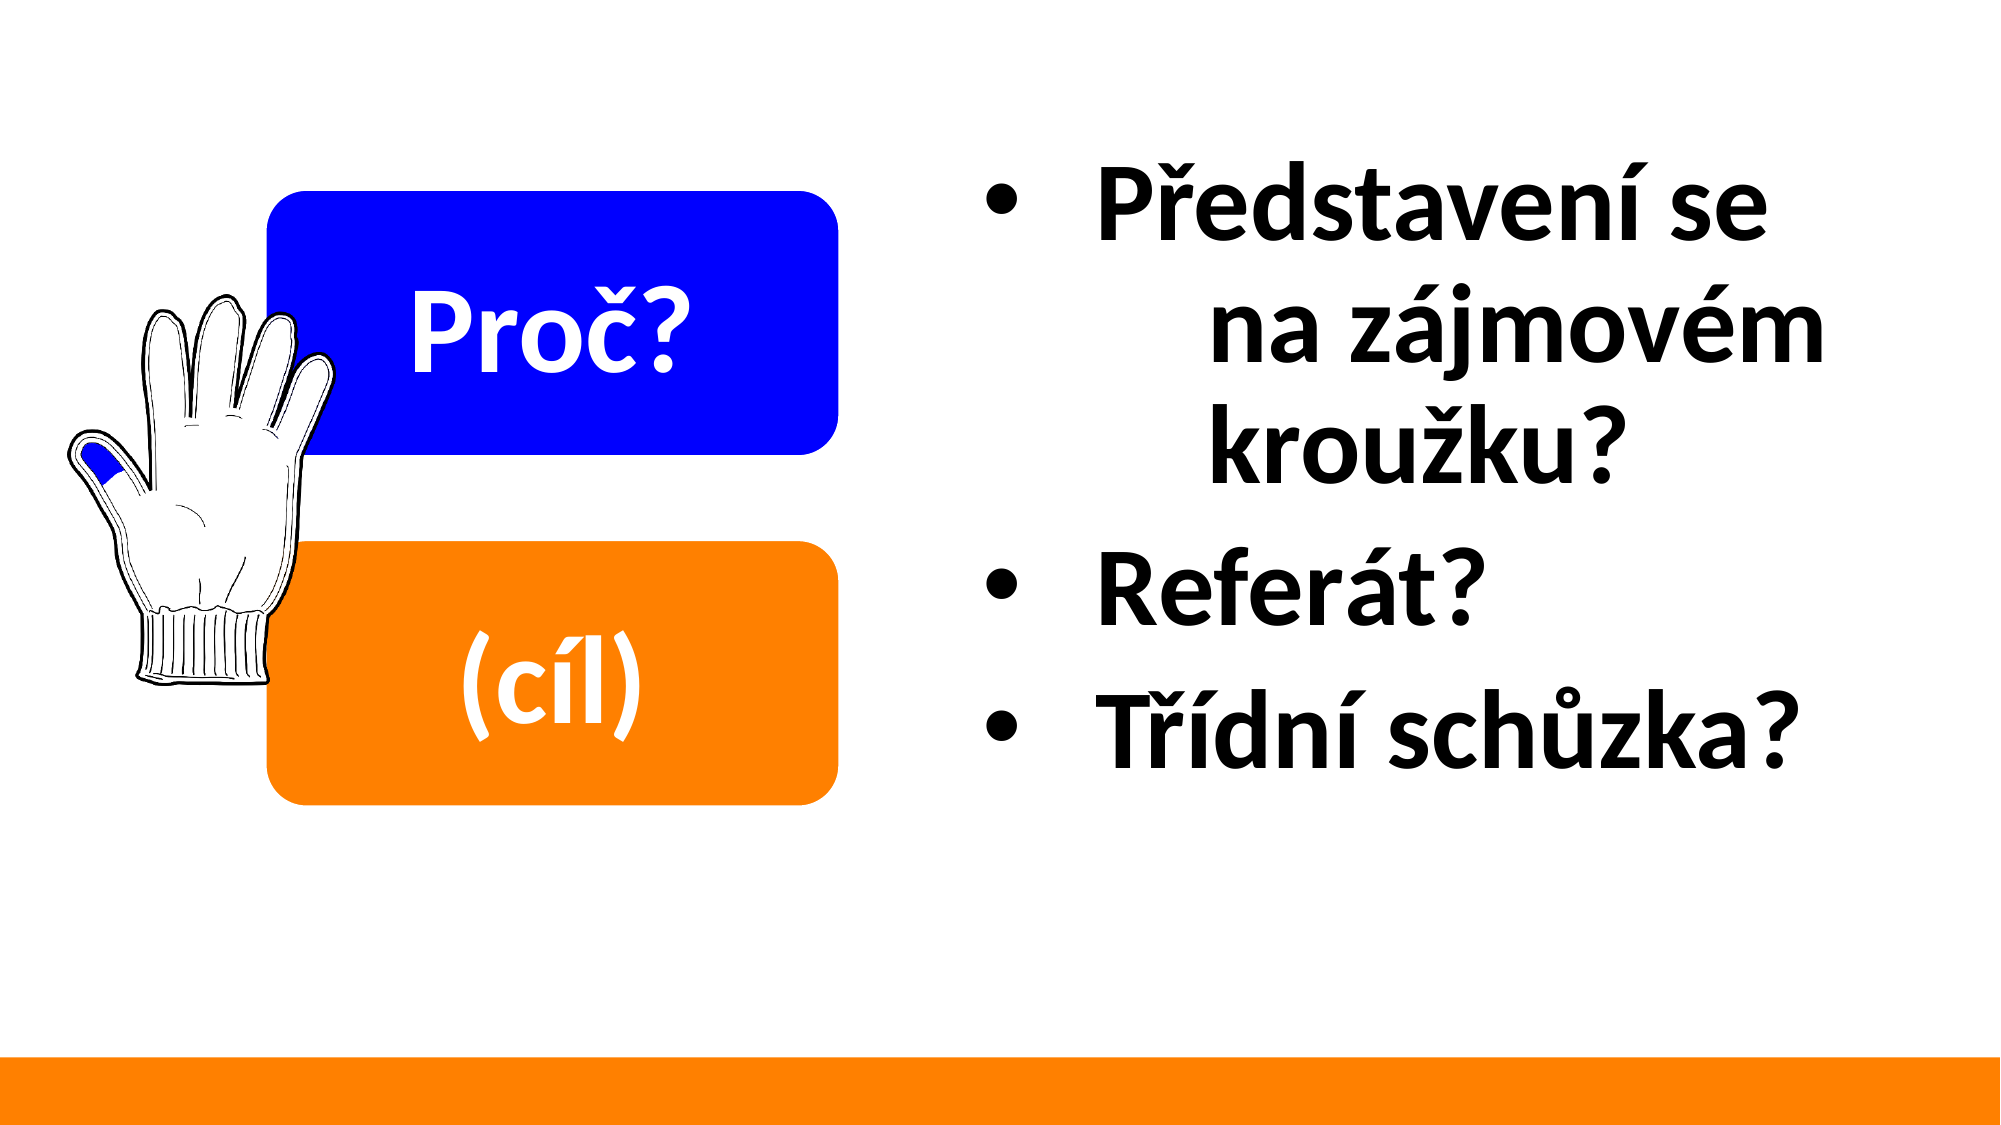

# Představení se na zájmovém kroužku?
Referát?
Třídní schůzka?
Proč?
(cíl)